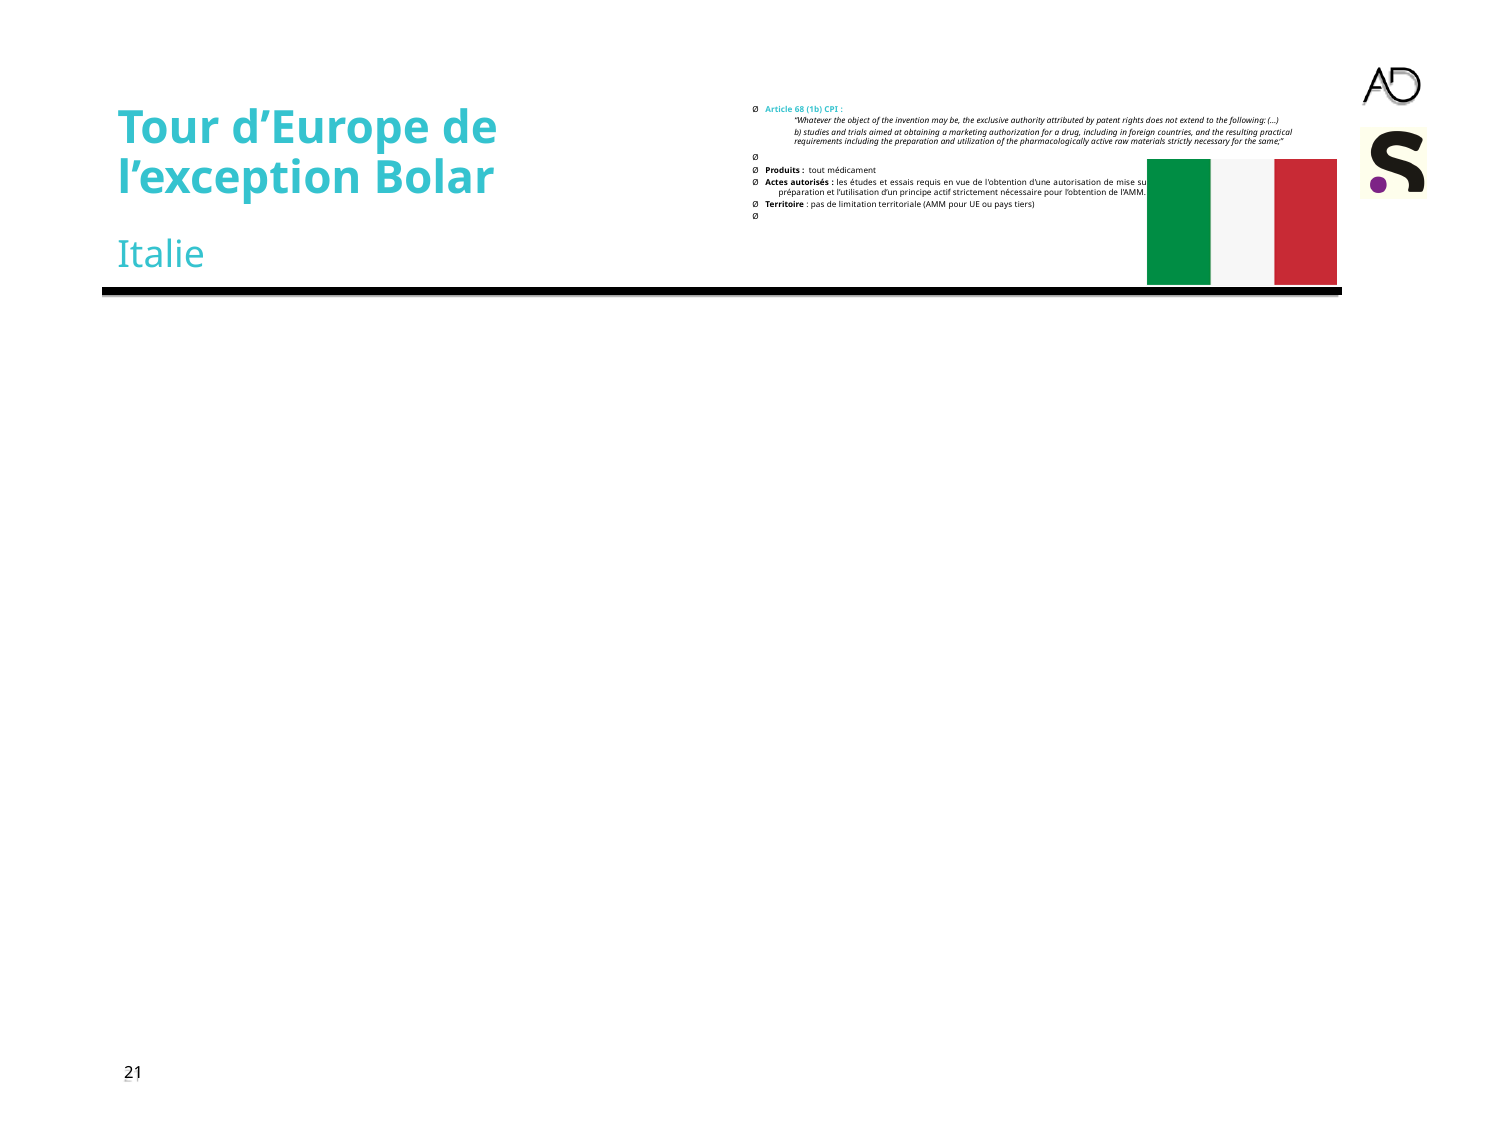

# Tour d’Europe de l’exception Bolar
Article 68 (1b) CPI :
“Whatever the object of the invention may be, the exclusive authority attributed by patent rights does not extend to the following: (…)
b) studies and trials aimed at obtaining a marketing authorization for a drug, including in foreign countries, and the resulting practical requirements including the preparation and utilization of the pharmacologically active raw materials strictly necessary for the same;”
Produits : tout médicament
Actes autorisés : les études et essais requis en vue de l'obtention d'une autorisation de mise sur le marché pour un médicament, ainsi que la préparation et l’utilisation d’un principe actif strictement nécessaire pour l’obtention de l’AMM.
Territoire : pas de limitation territoriale (AMM pour UE ou pays tiers)
Italie